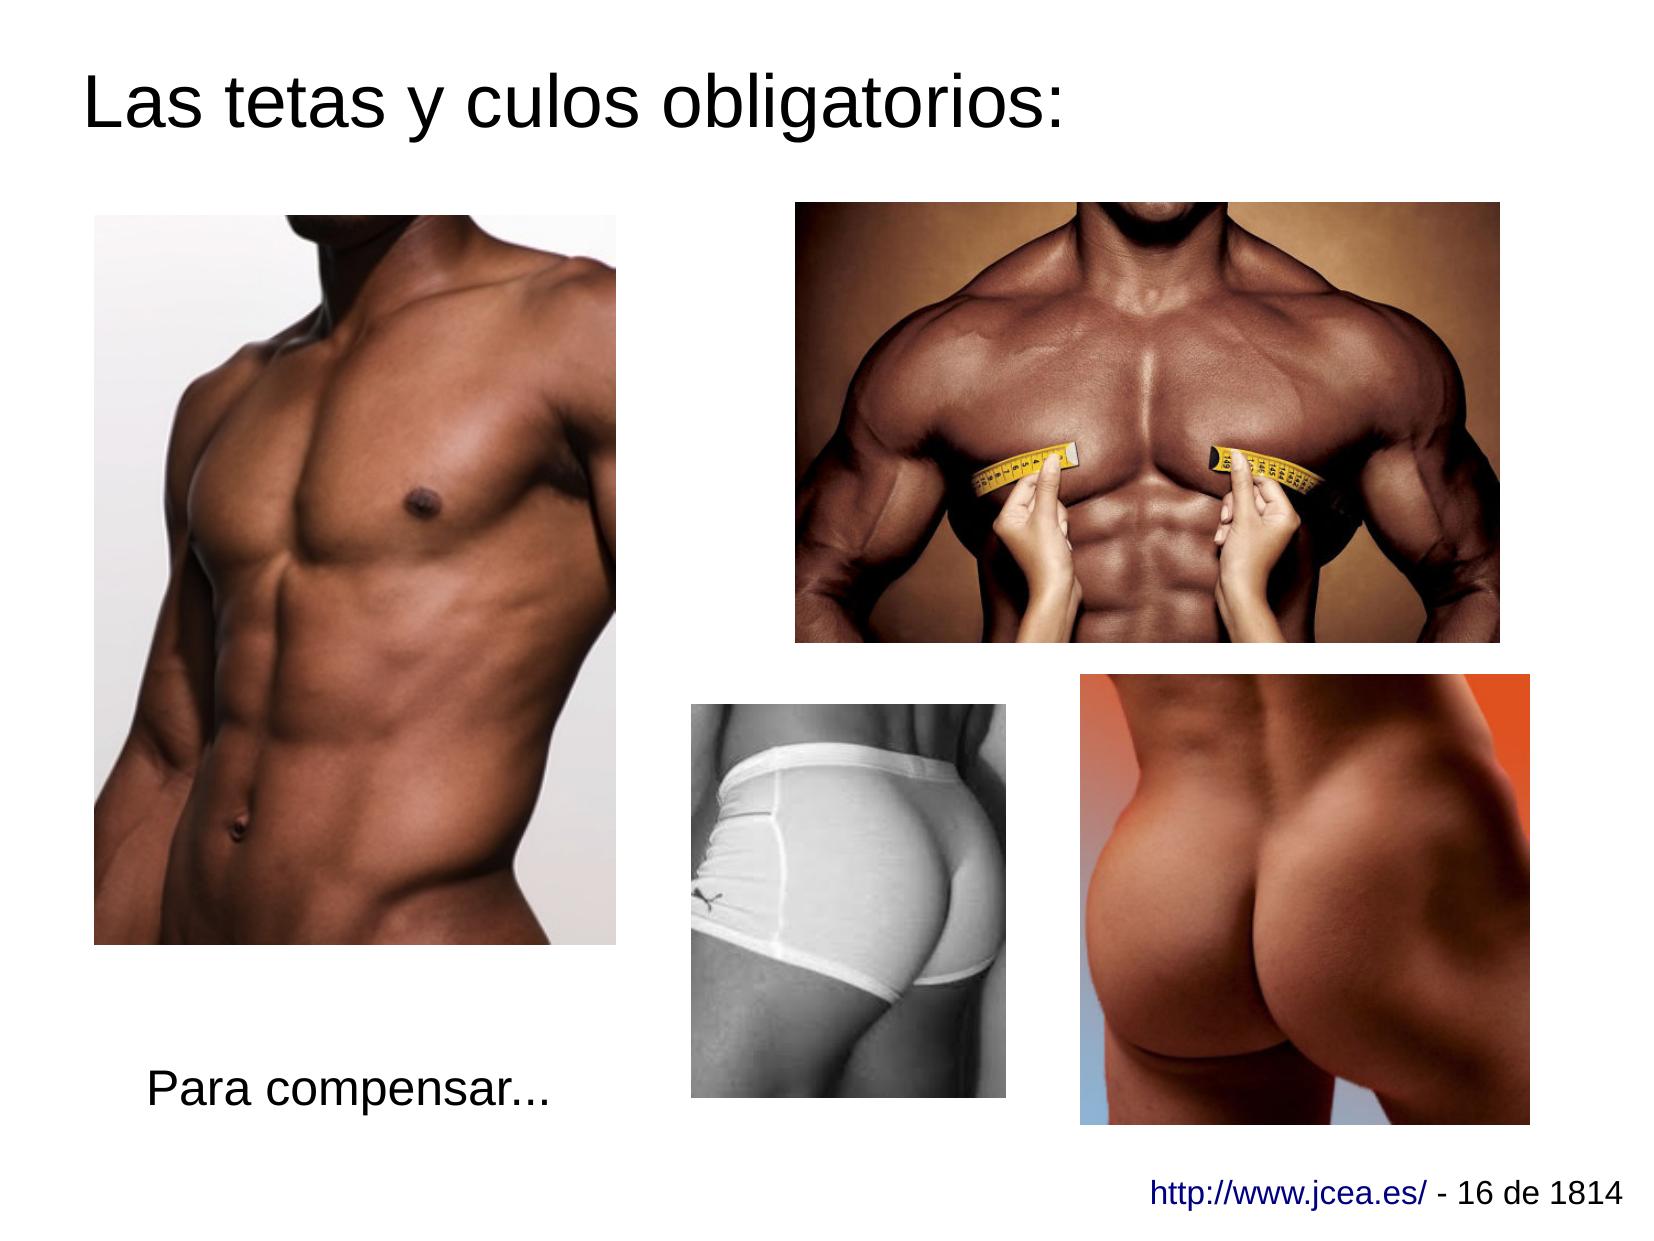

# Las tetas y culos obligatorios:
Para compensar...
http://www.jcea.es/ - 16 de 1814